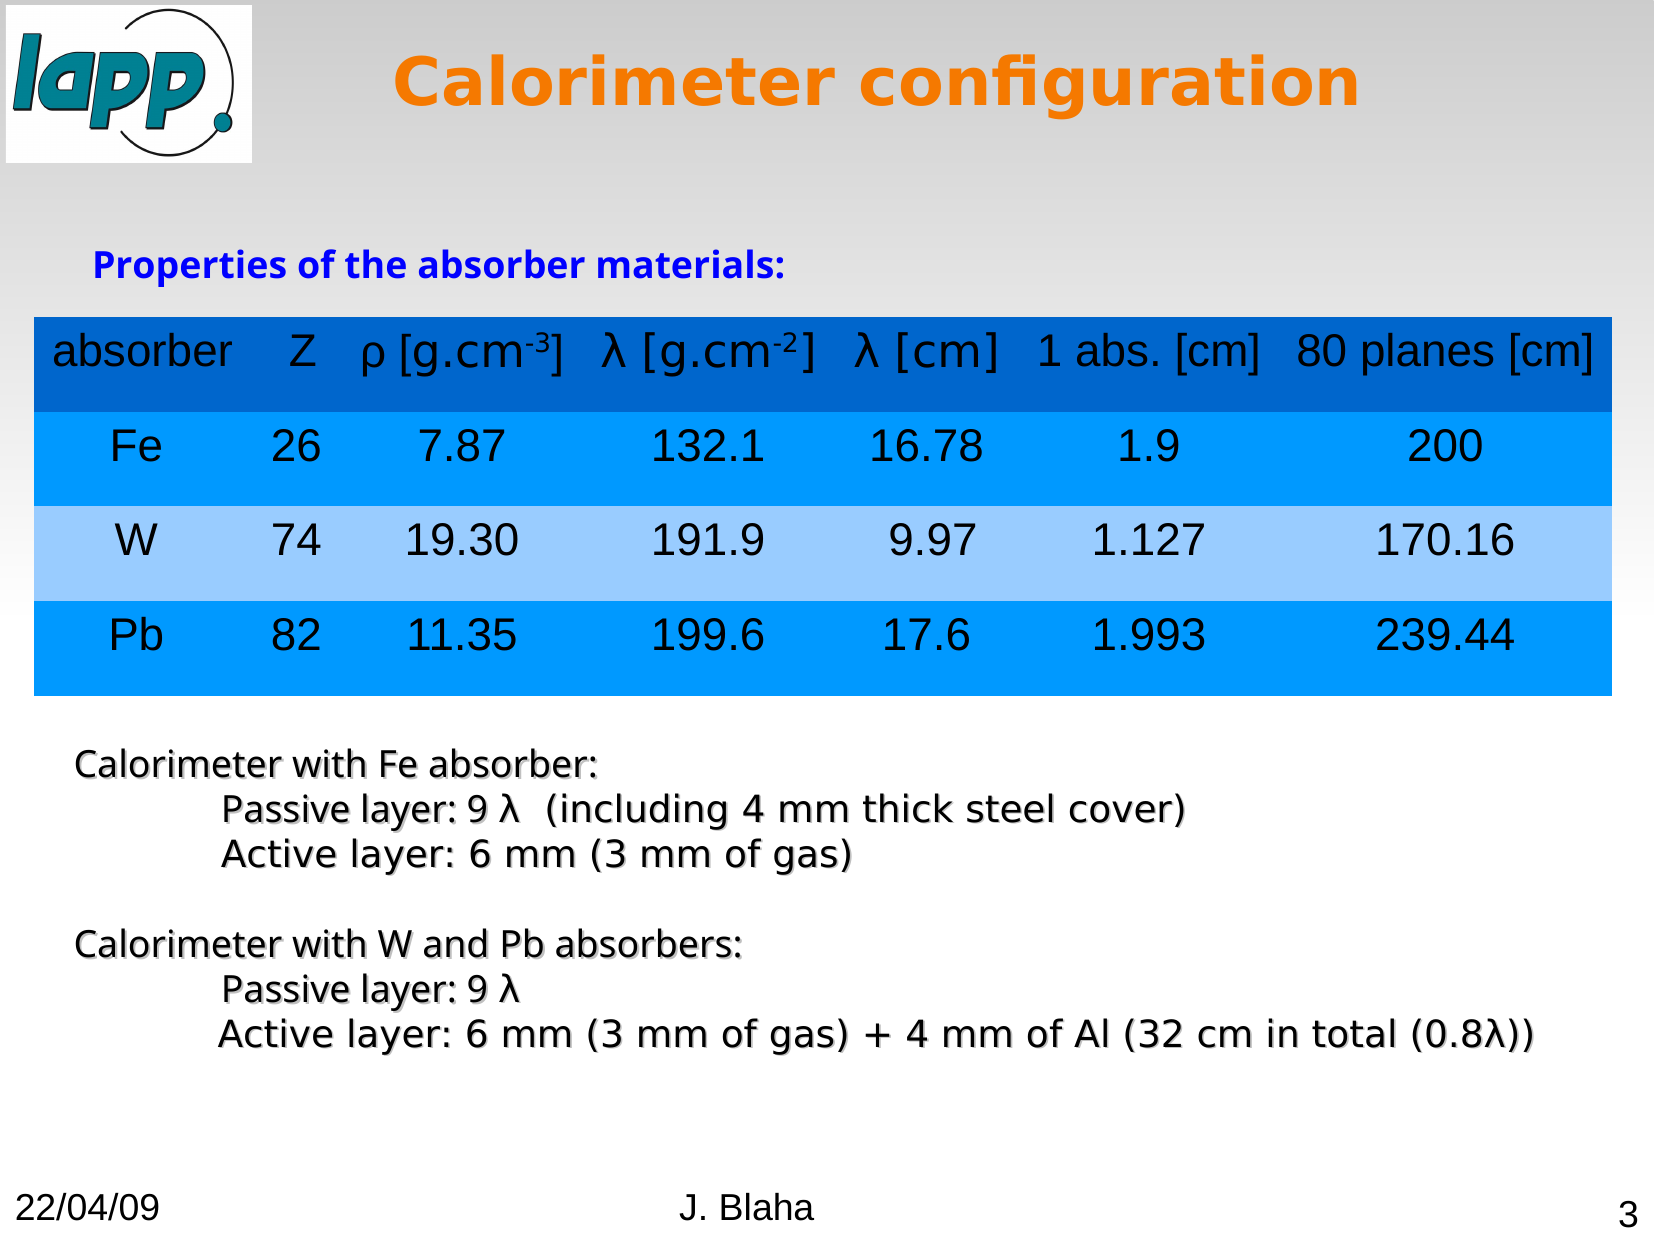

# Calorimeter configuration
Properties of the absorber materials:
| absorber | Z | ρ [g.cm-3] | λ [g.cm-2] | λ [cm] | 1 abs. [cm] | 80 planes [cm] |
| --- | --- | --- | --- | --- | --- | --- |
| Fe | 26 | 7.87 | 132.1 | 16.78 | 1.9 | 200 |
| W | 74 | 19.30 | 191.9 | 9.97 | 1.127 | 170.16 |
| Pb | 82 | 11.35 | 199.6 | 17.6 | 1.993 | 239.44 |
Calorimeter with Fe absorber:
		Passive layer: 9 λ (including 4 mm thick steel cover)
		Active layer: 6 mm (3 mm of gas)
Calorimeter with W and Pb absorbers:
		Passive layer: 9 λ
 Active layer: 6 mm (3 mm of gas) + 4 mm of Al (32 cm in total (0.8λ))
22/04/09
 J. Blaha